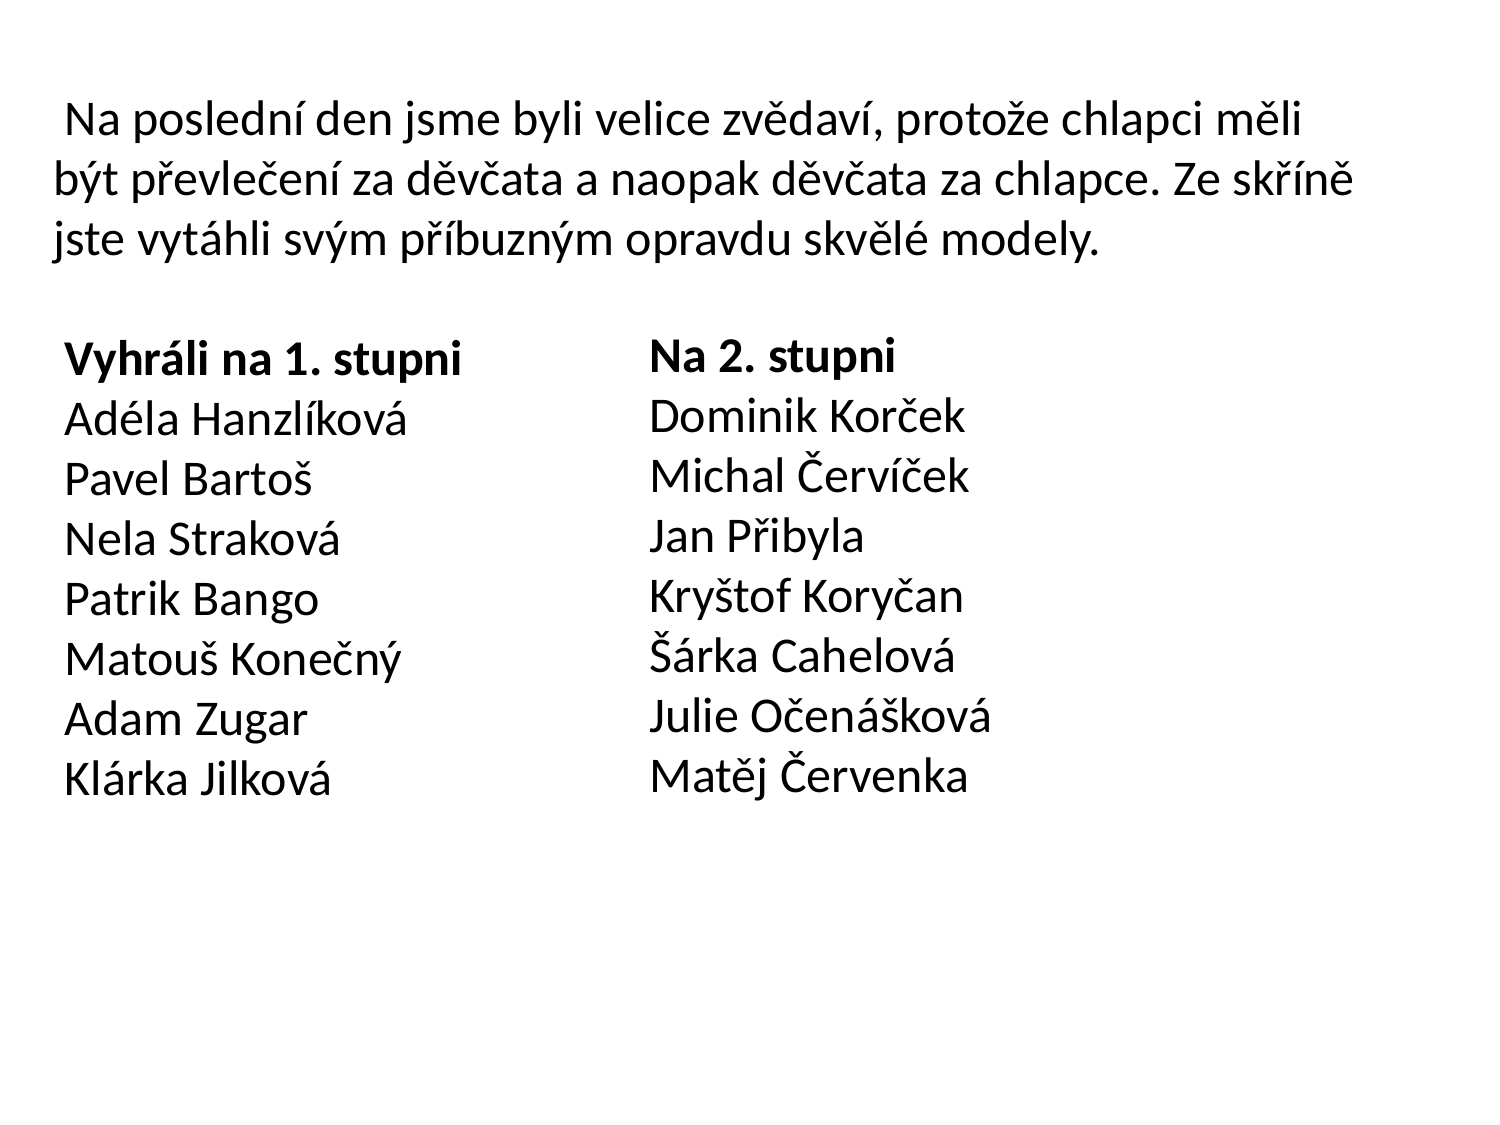

# Na poslední den jsme byli velice zvědaví, protože chlapci měli být převlečení za děvčata a naopak děvčata za chlapce. Ze skříně jste vytáhli svým příbuzným opravdu skvělé modely.
 Vyhráli na 1. stupni
 Adéla Hanzlíková
 Pavel Bartoš
 Nela Straková
 Patrik Bango
 Matouš Konečný
 Adam Zugar
 Klárka Jilková
Na 2. stupni
Dominik Korček
Michal Červíček
Jan Přibyla
Kryštof Koryčan
Šárka Cahelová
Julie Očenášková
Matěj Červenka